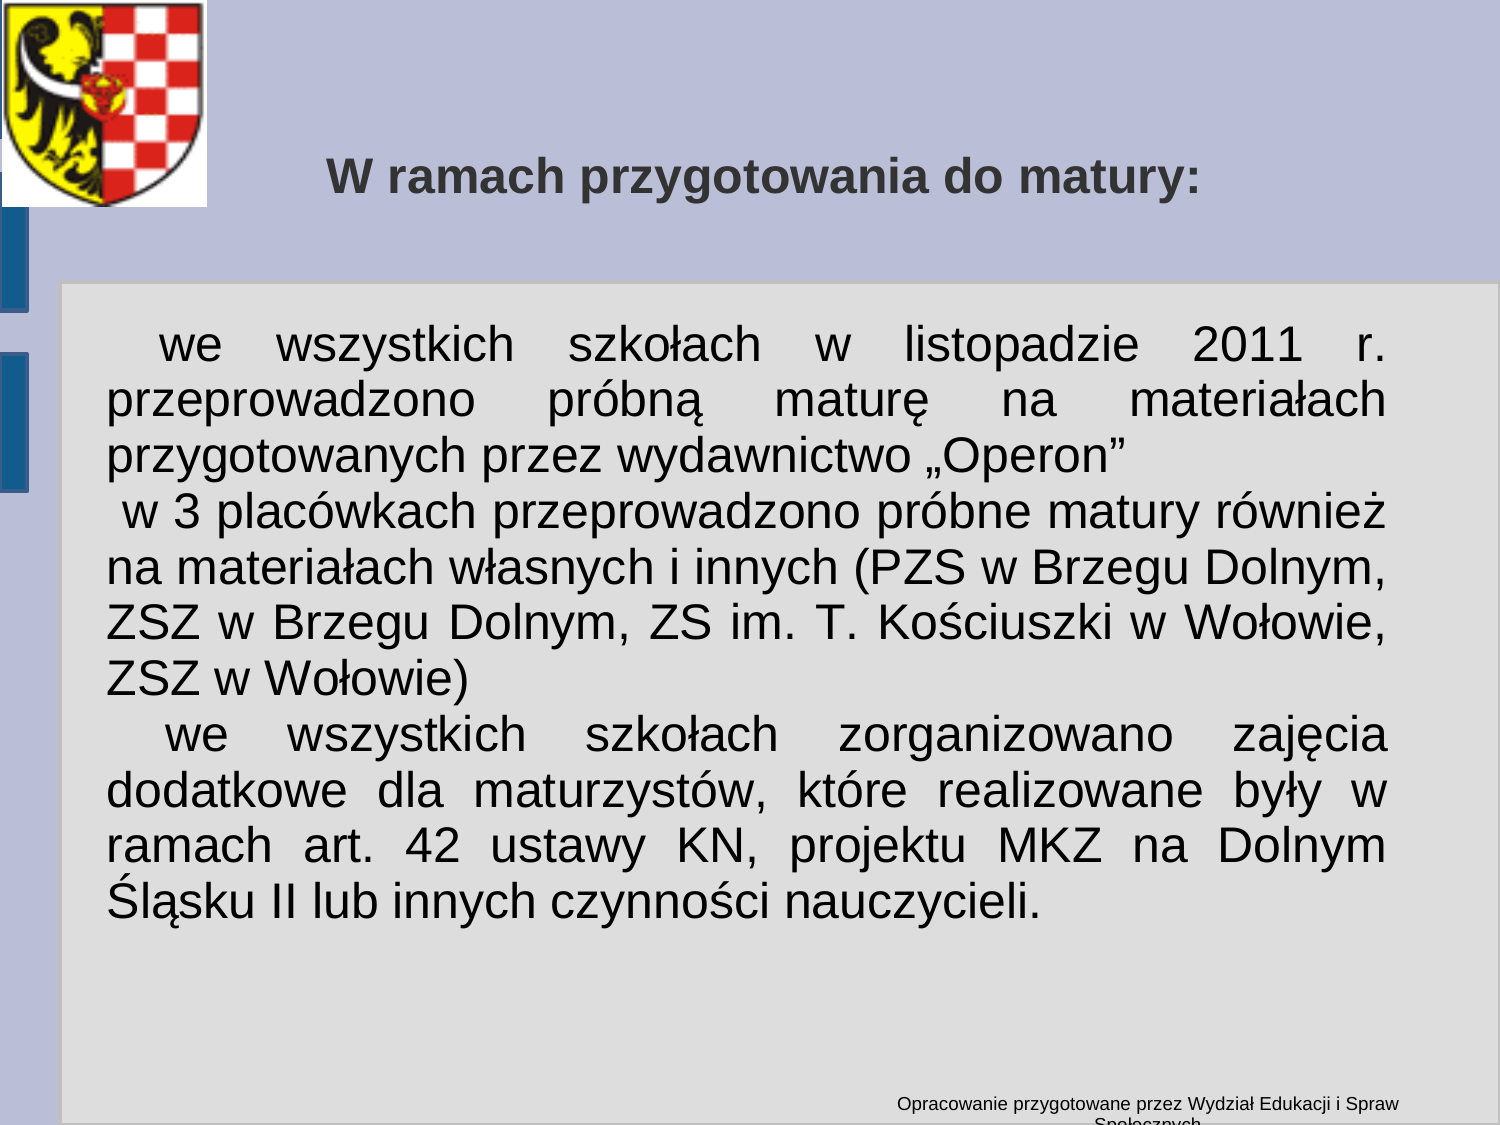

# W ramach przygotowania do matury:
 we wszystkich szkołach w listopadzie 2011 r. przeprowadzono próbną maturę na materiałach przygotowanych przez wydawnictwo „Operon”
 w 3 placówkach przeprowadzono próbne matury również na materiałach własnych i innych (PZS w Brzegu Dolnym, ZSZ w Brzegu Dolnym, ZS im. T. Kościuszki w Wołowie, ZSZ w Wołowie)
 we wszystkich szkołach zorganizowano zajęcia dodatkowe dla maturzystów, które realizowane były w ramach art. 42 ustawy KN, projektu MKZ na Dolnym Śląsku II lub innych czynności nauczycieli.
Opracowanie przygotowane przez Wydział Edukacji i Spraw Społecznych